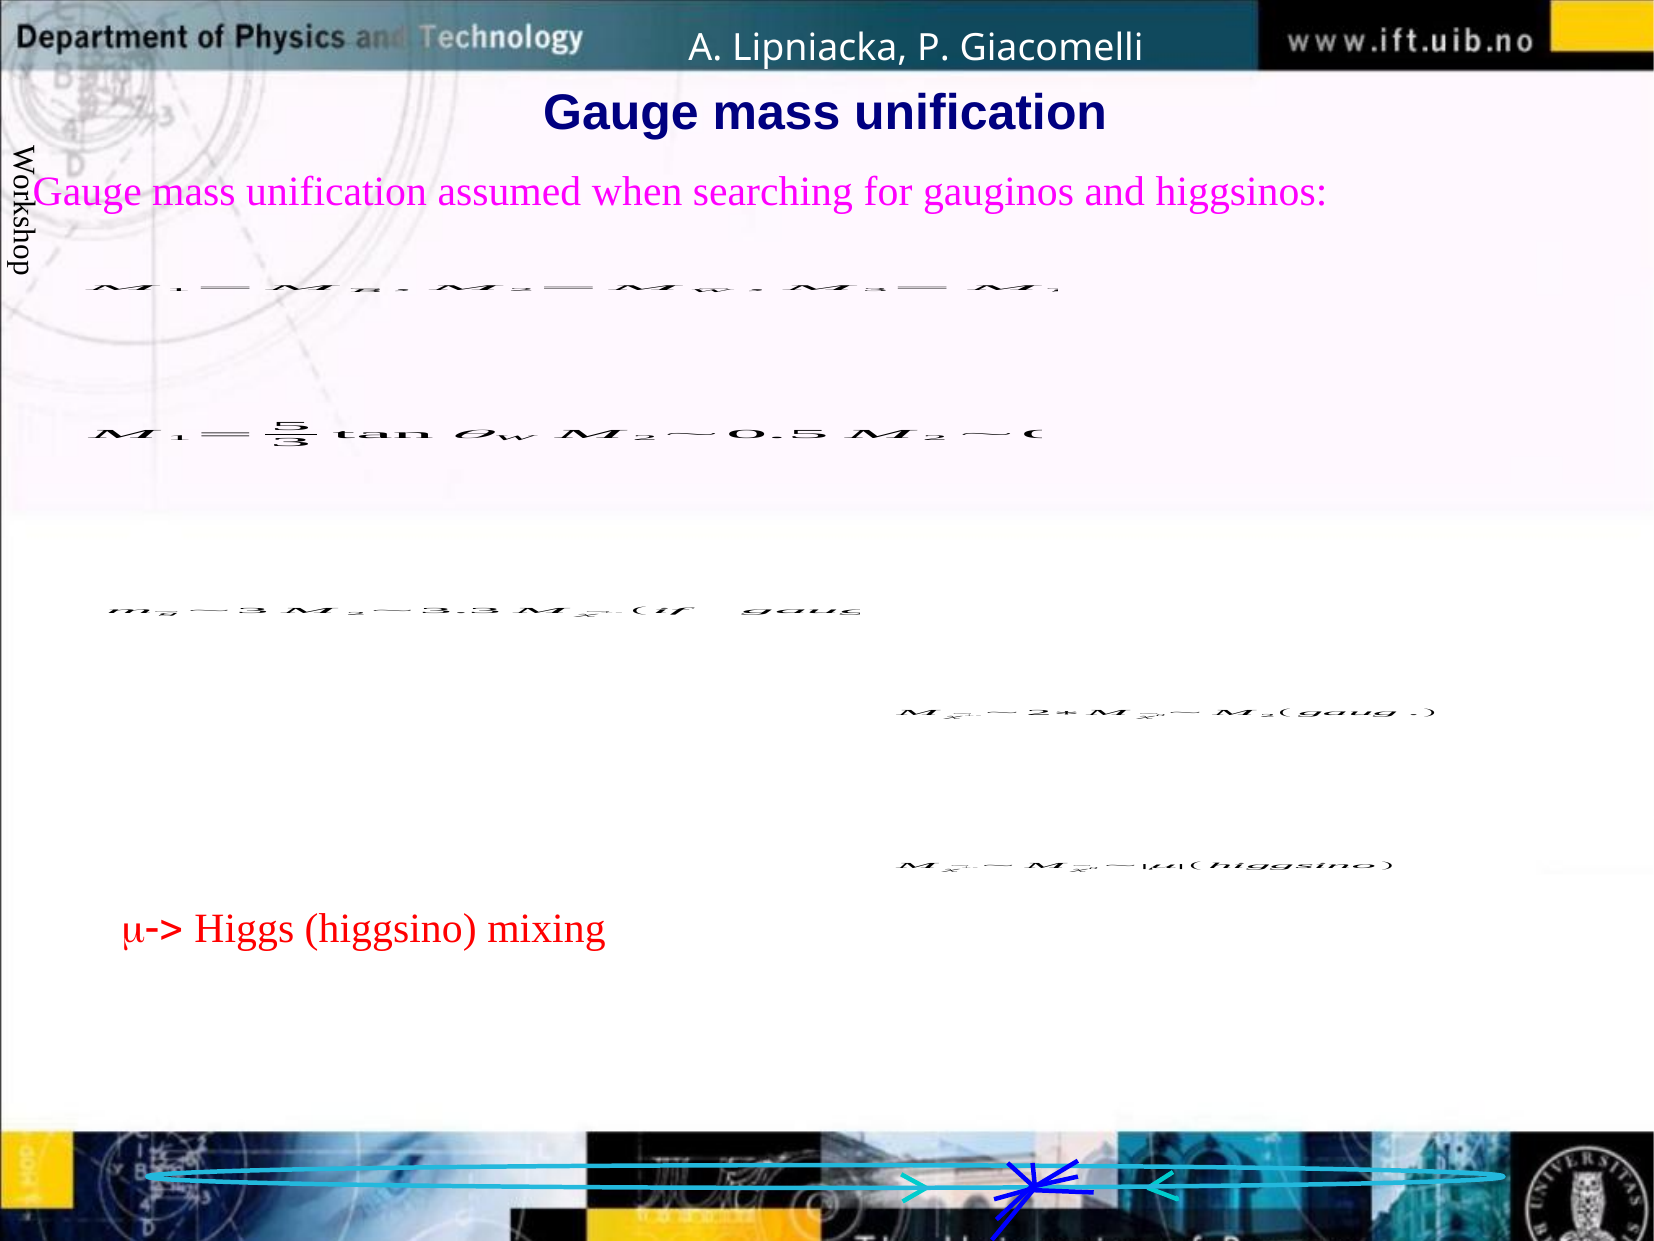

# Gauge mass unification
Gauge mass unification assumed when searching for gauginos and higgsinos:
 Higgs (higgsino) mixing